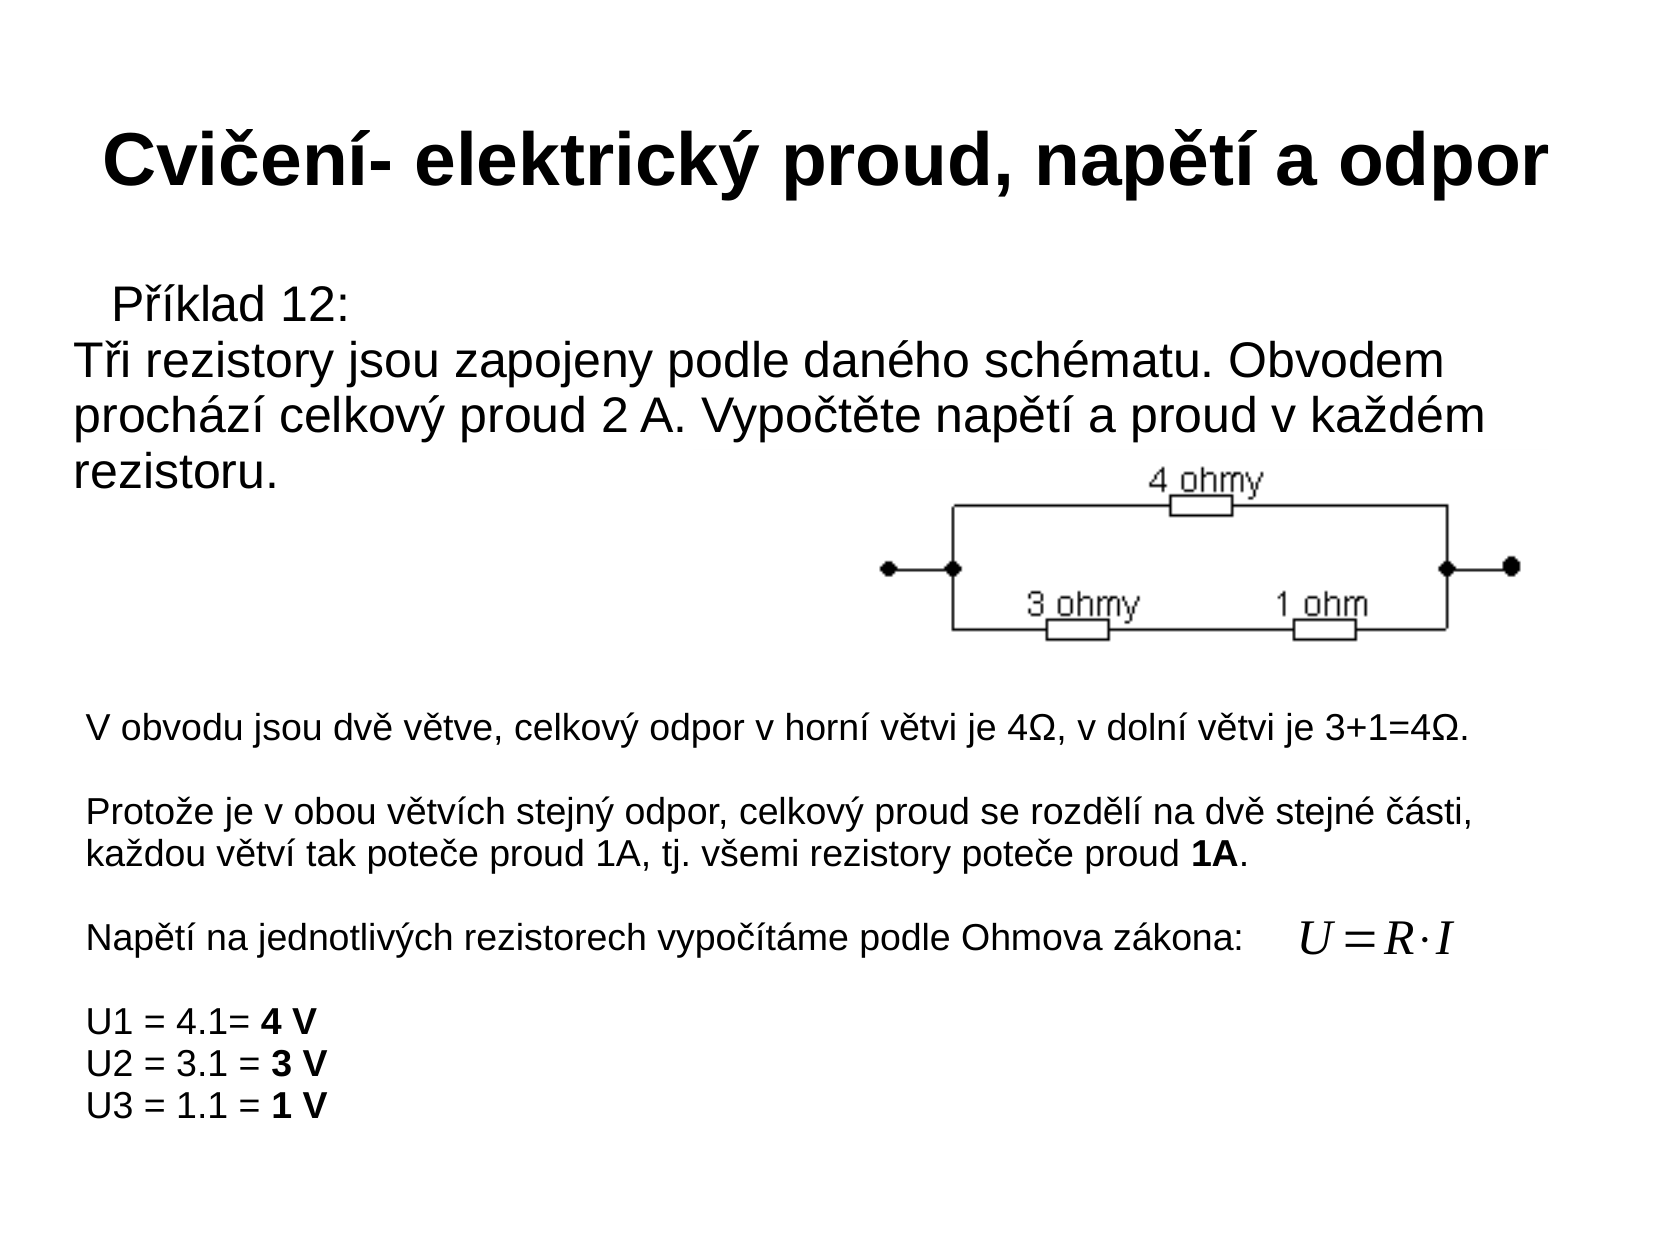

# Cvičení- elektrický proud, napětí a odpor
Příklad 12:
Tři rezistory jsou zapojeny podle daného schématu. Obvodem prochází celkový proud 2 A. Vypočtěte napětí a proud v každém rezistoru.
V obvodu jsou dvě větve, celkový odpor v horní větvi je 4Ω, v dolní větvi je 3+1=4Ω.
Protože je v obou větvích stejný odpor, celkový proud se rozdělí na dvě stejné části, každou větví tak poteče proud 1A, tj. všemi rezistory poteče proud 1A.
Napětí na jednotlivých rezistorech vypočítáme podle Ohmova zákona:
U1 = 4.1= 4 V
U2 = 3.1 = 3 V
U3 = 1.1 = 1 V